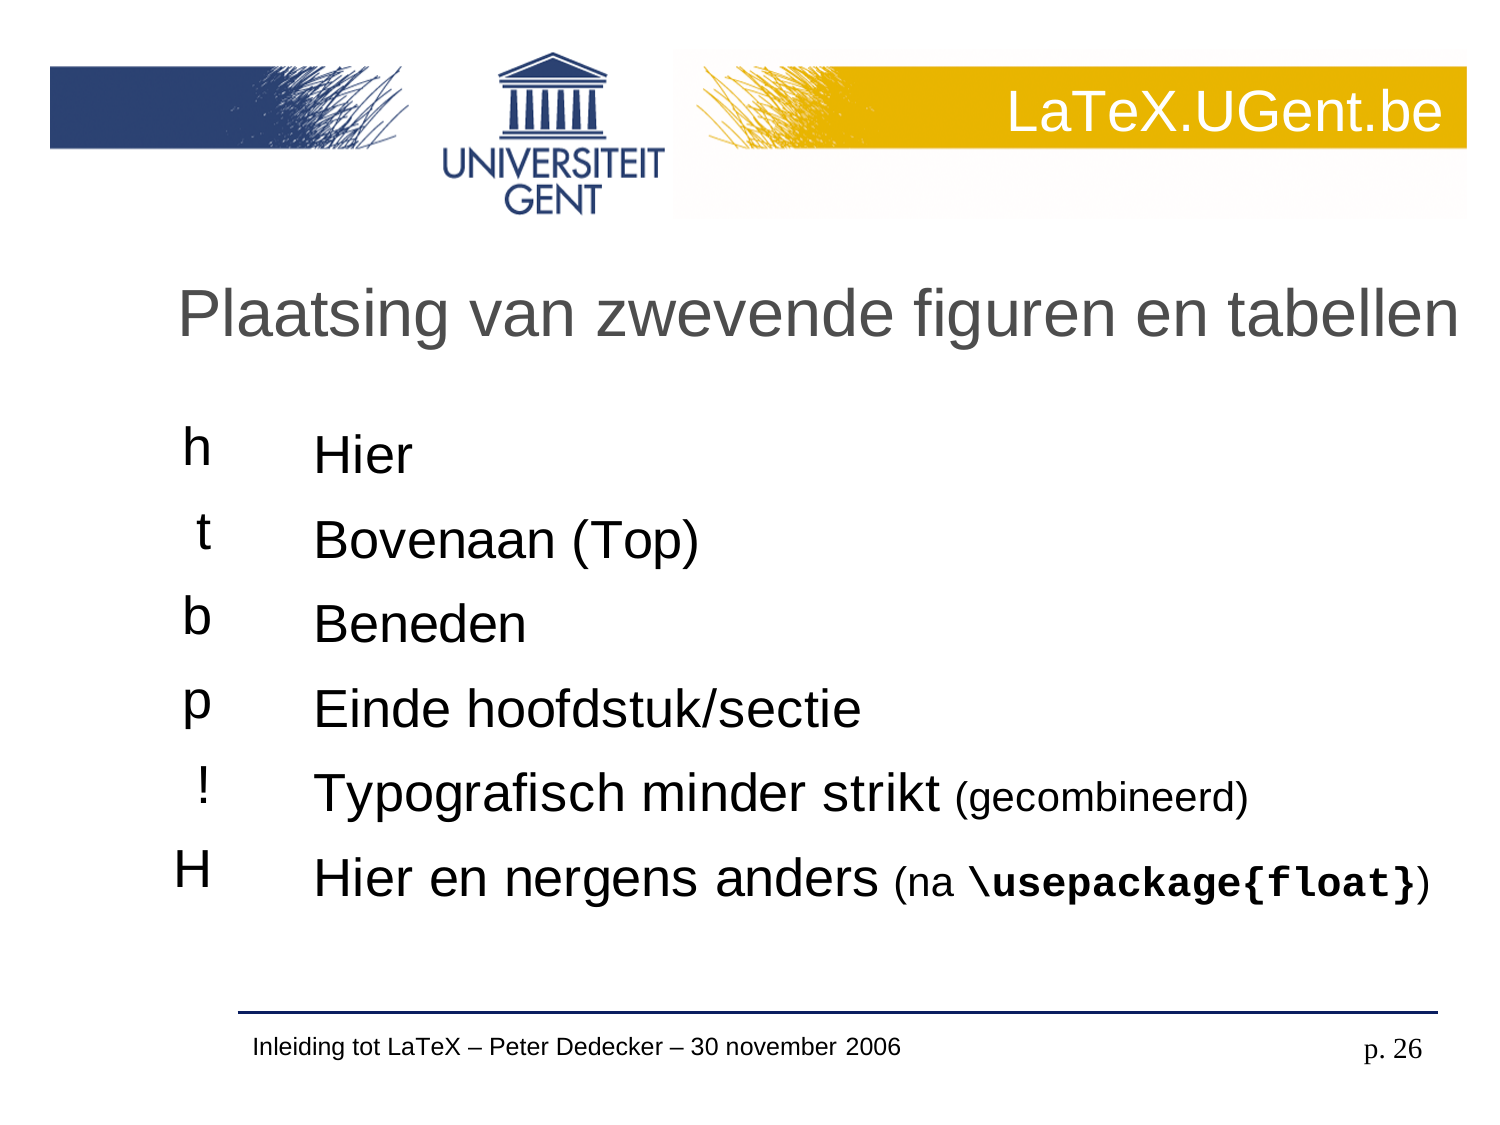

# Plaatsing van zwevende figuren en tabellen
26